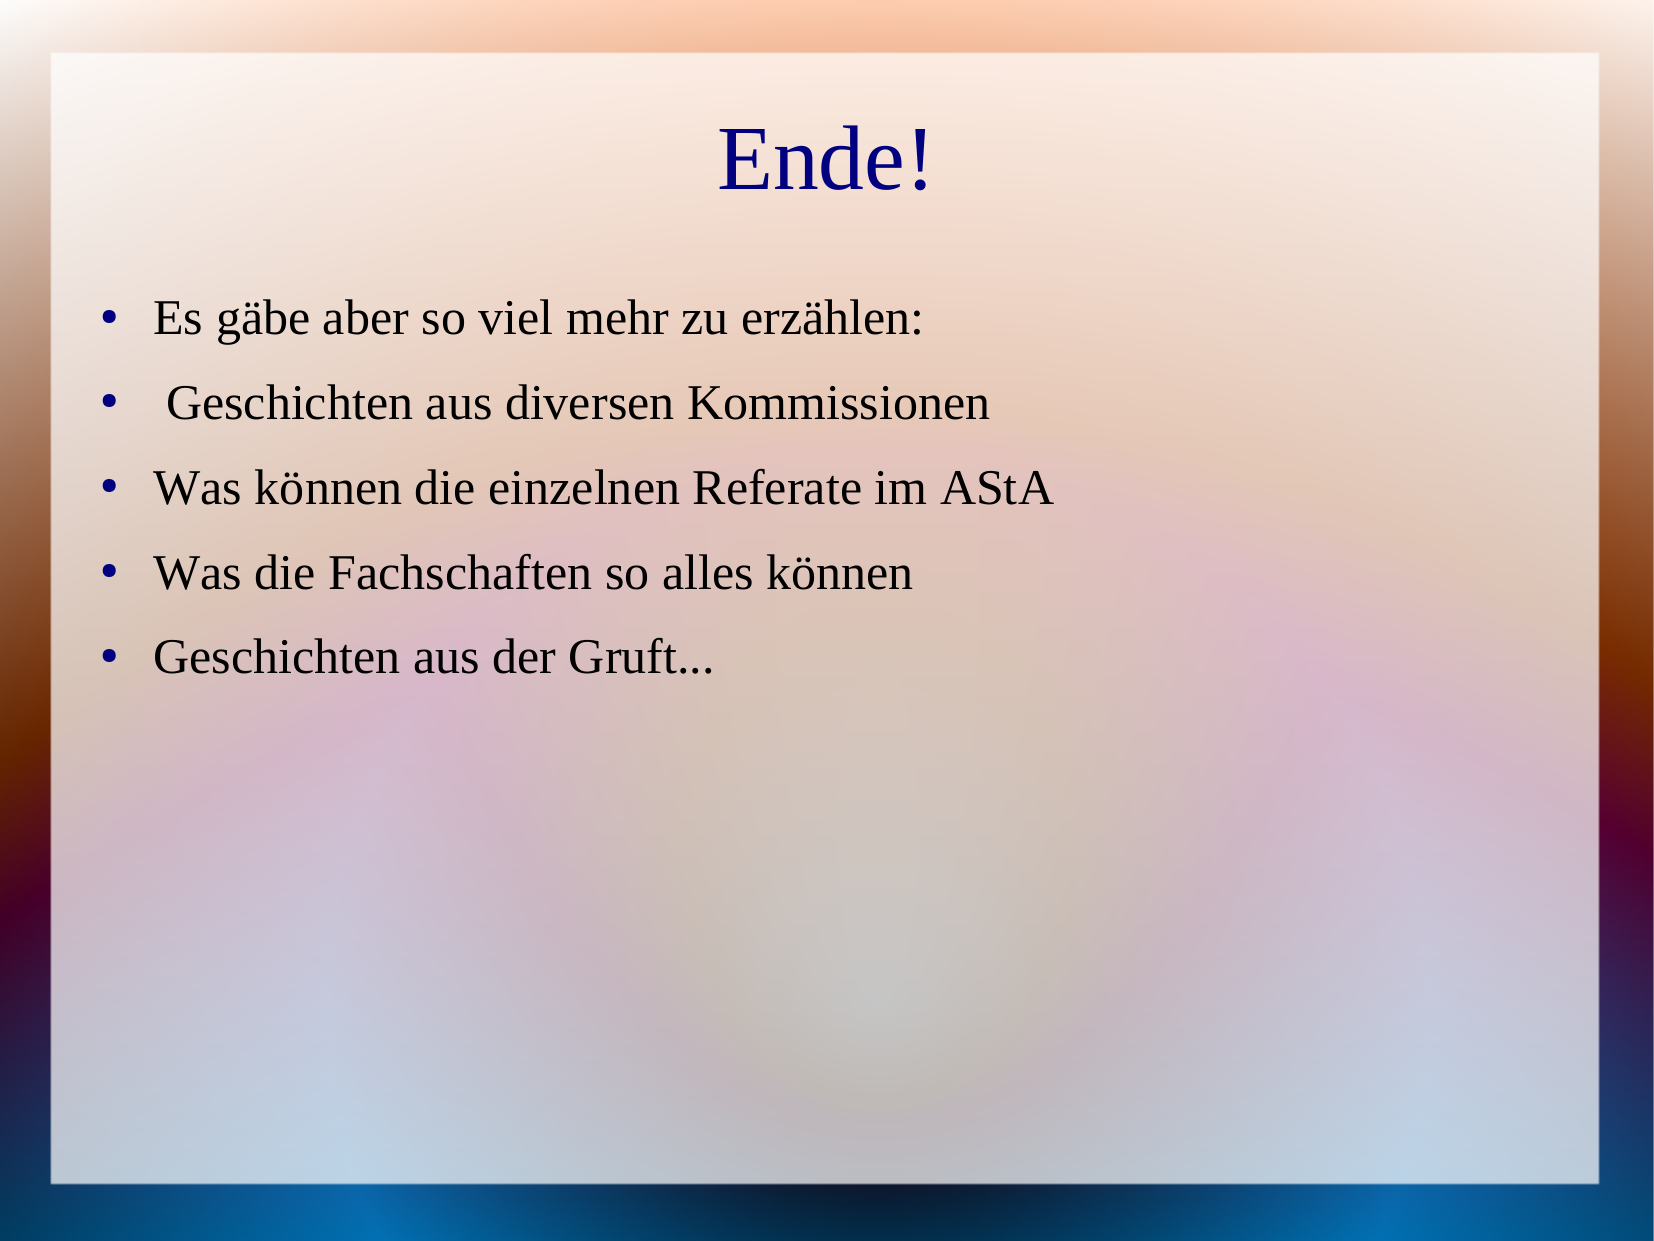

# Ende!
Es gäbe aber so viel mehr zu erzählen:
 Geschichten aus diversen Kommissionen
Was können die einzelnen Referate im AStA
Was die Fachschaften so alles können
Geschichten aus der Gruft...